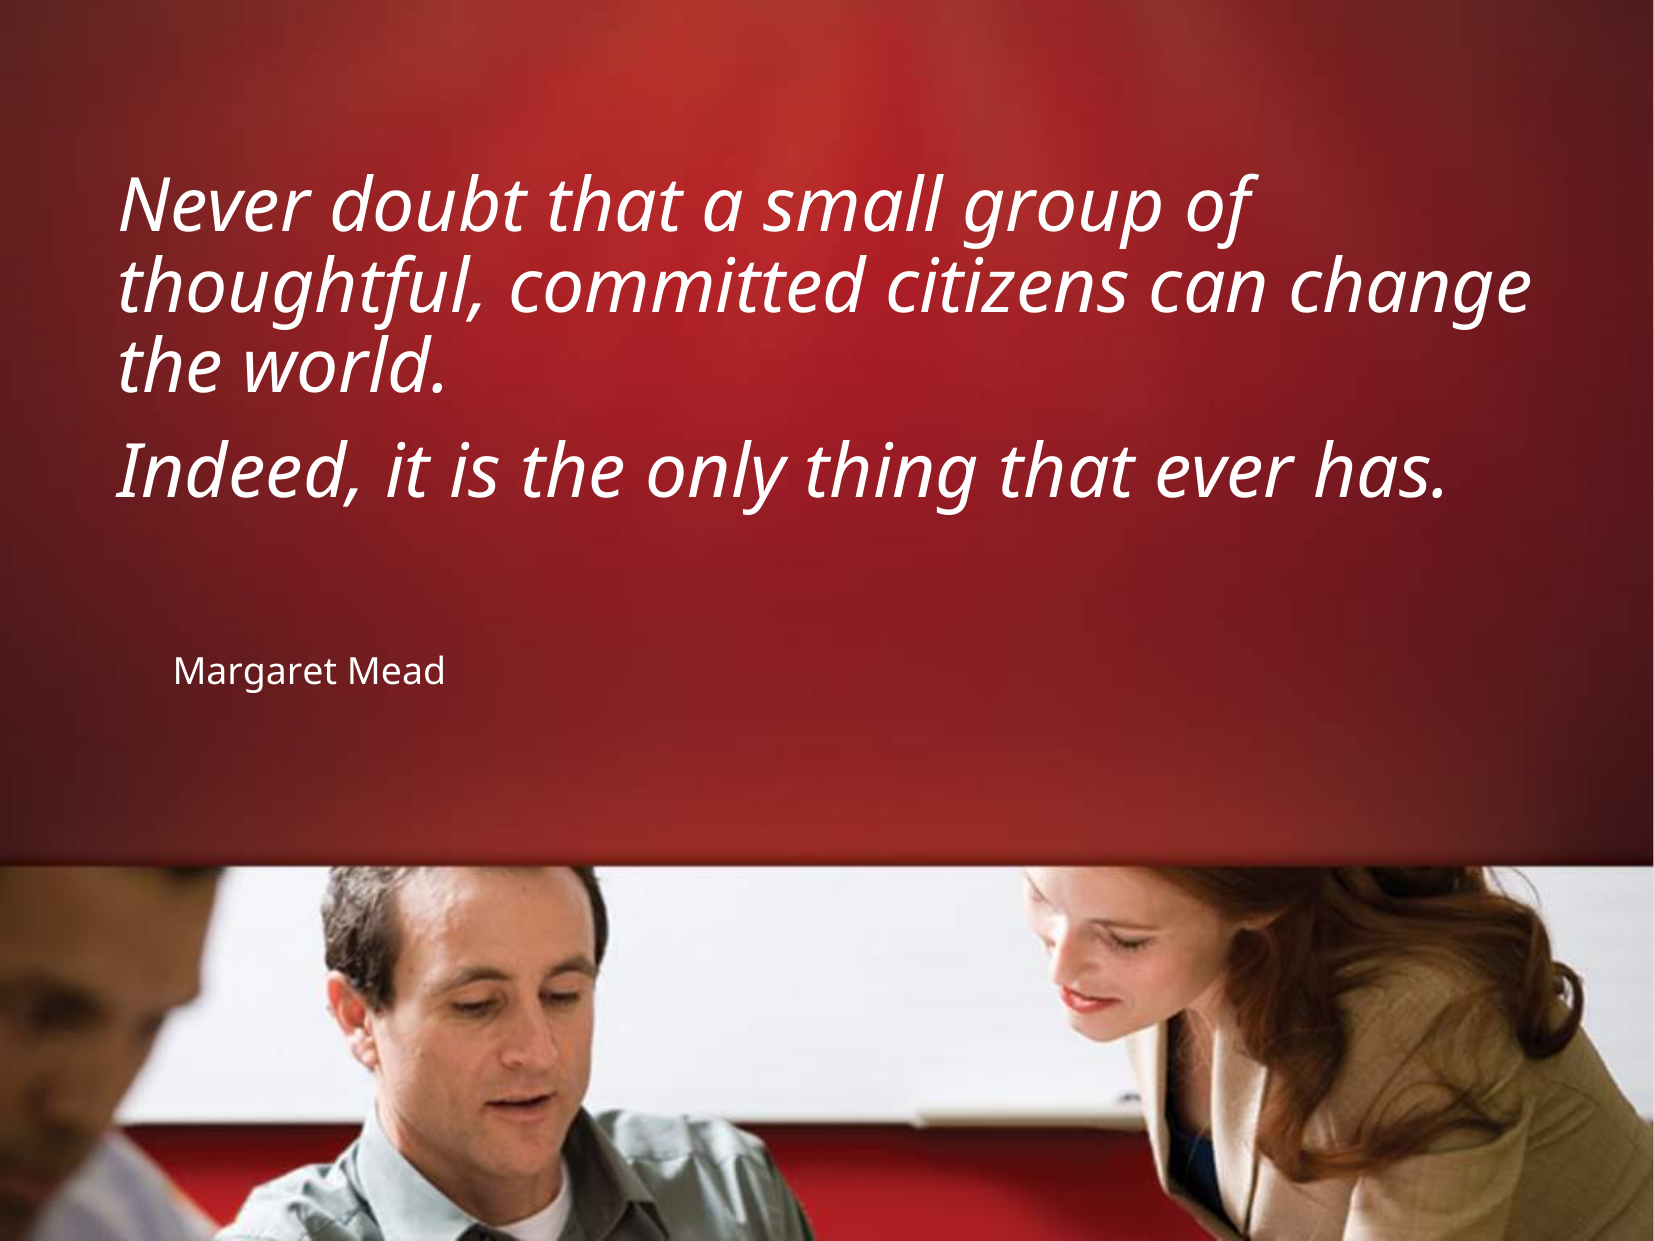

Never doubt that a small group of thoughtful, committed citizens can change the world.
Indeed, it is the only thing that ever has.
Margaret Mead
June 1, 2009